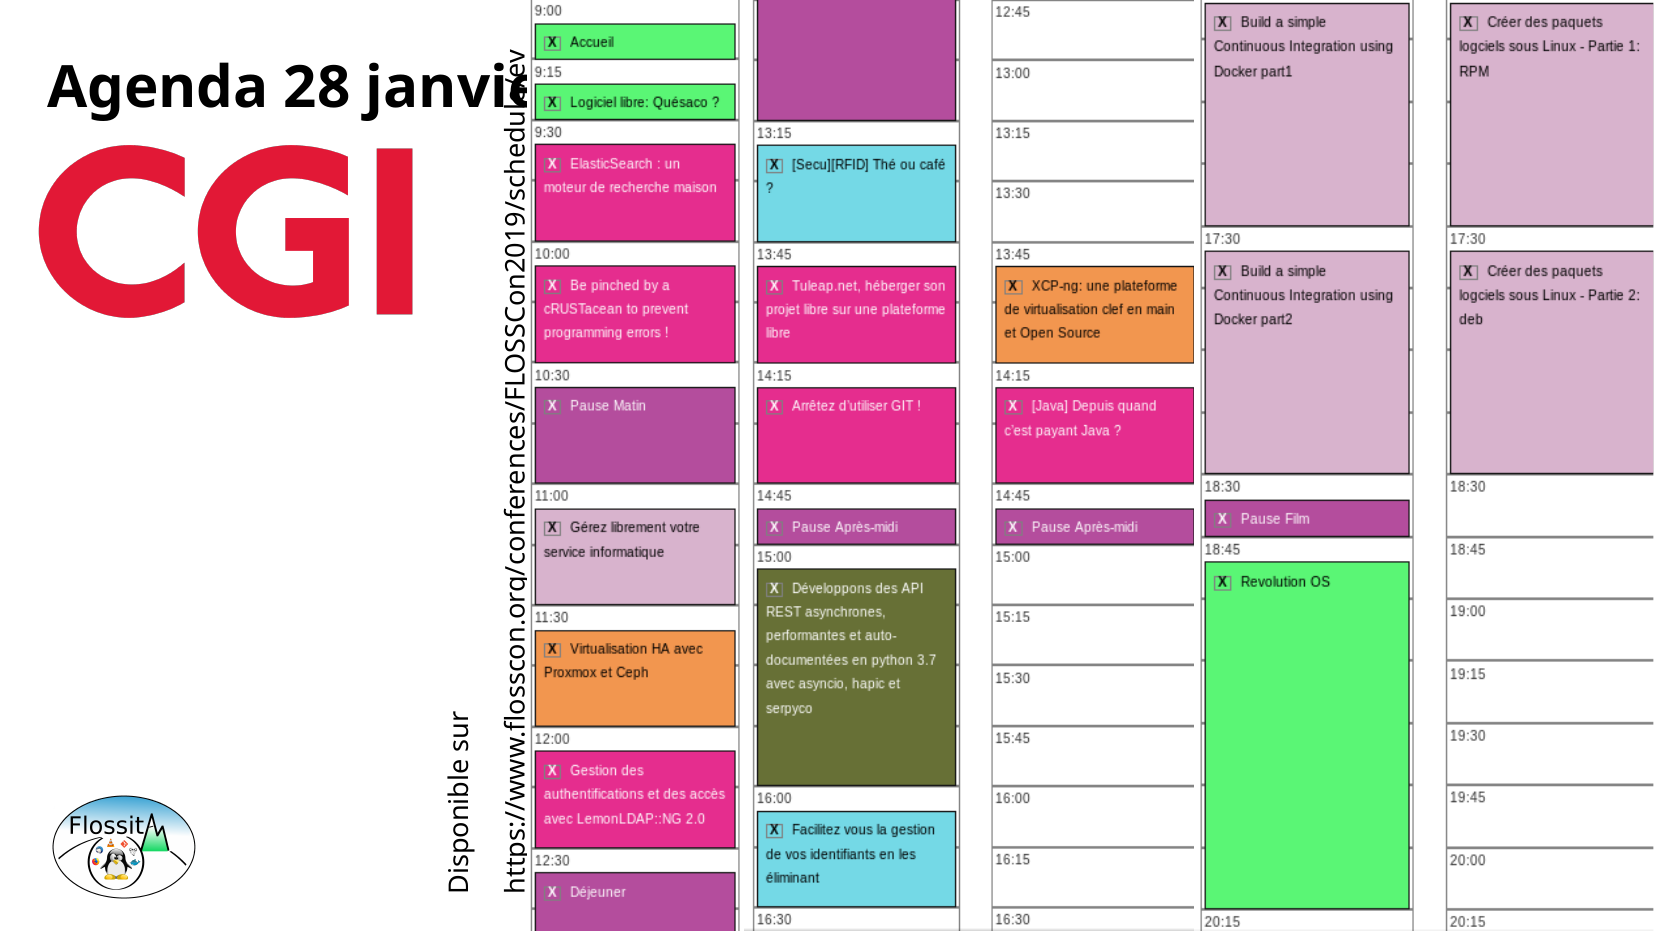

# Agenda 28 janvier
Disponible sur
https://www.flosscon.org/conferences/FLOSSCon2019/schedule/events#2019-01-28
5